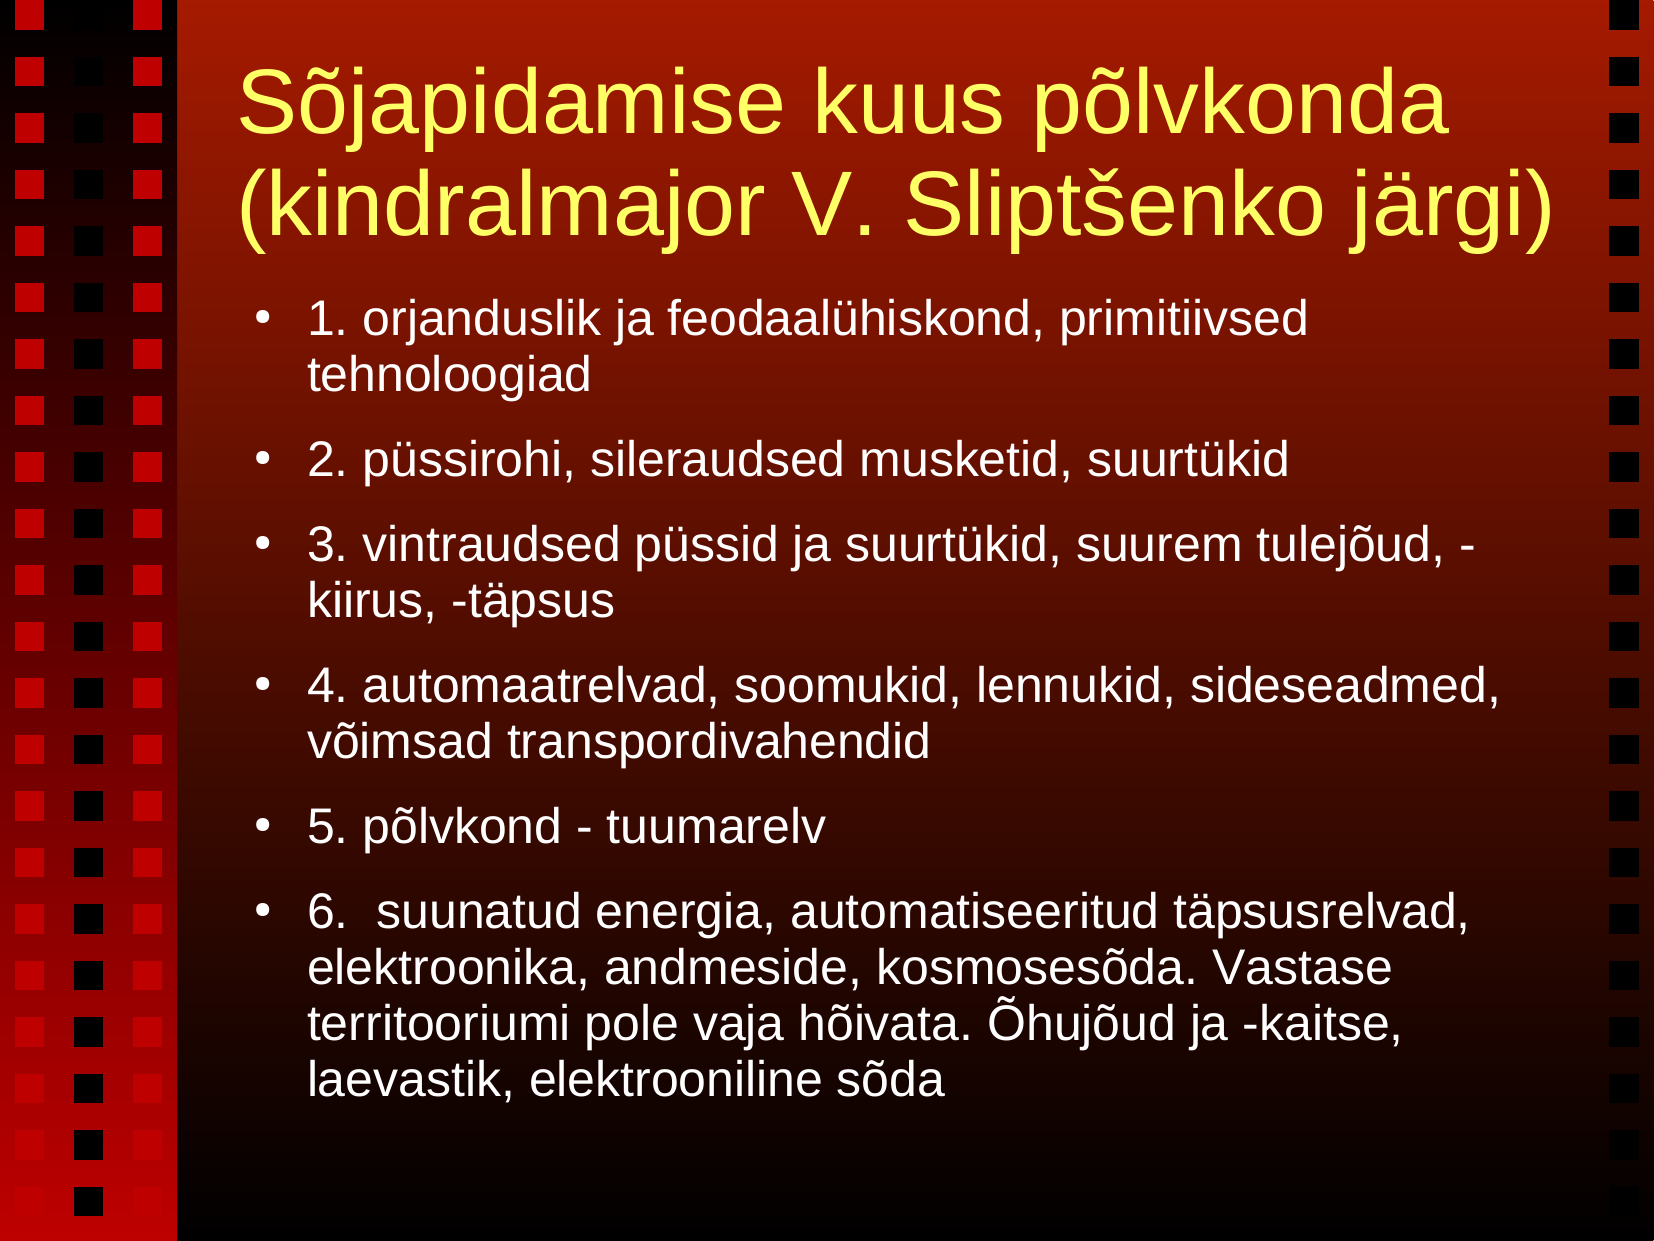

# Sõjapidamise kuus põlvkonda (kindralmajor V. Sliptšenko järgi)
1. orjanduslik ja feodaalühiskond, primitiivsed tehnoloogiad
2. püssirohi, sileraudsed musketid, suurtükid
3. vintraudsed püssid ja suurtükid, suurem tulejõud, -kiirus, -täpsus
4. automaatrelvad, soomukid, lennukid, sideseadmed, võimsad transpordivahendid
5. põlvkond - tuumarelv
6. suunatud energia, automatiseeritud täpsusrelvad, elektroonika, andmeside, kosmosesõda. Vastase territooriumi pole vaja hõivata. Õhujõud ja -kaitse, laevastik, elektrooniline sõda